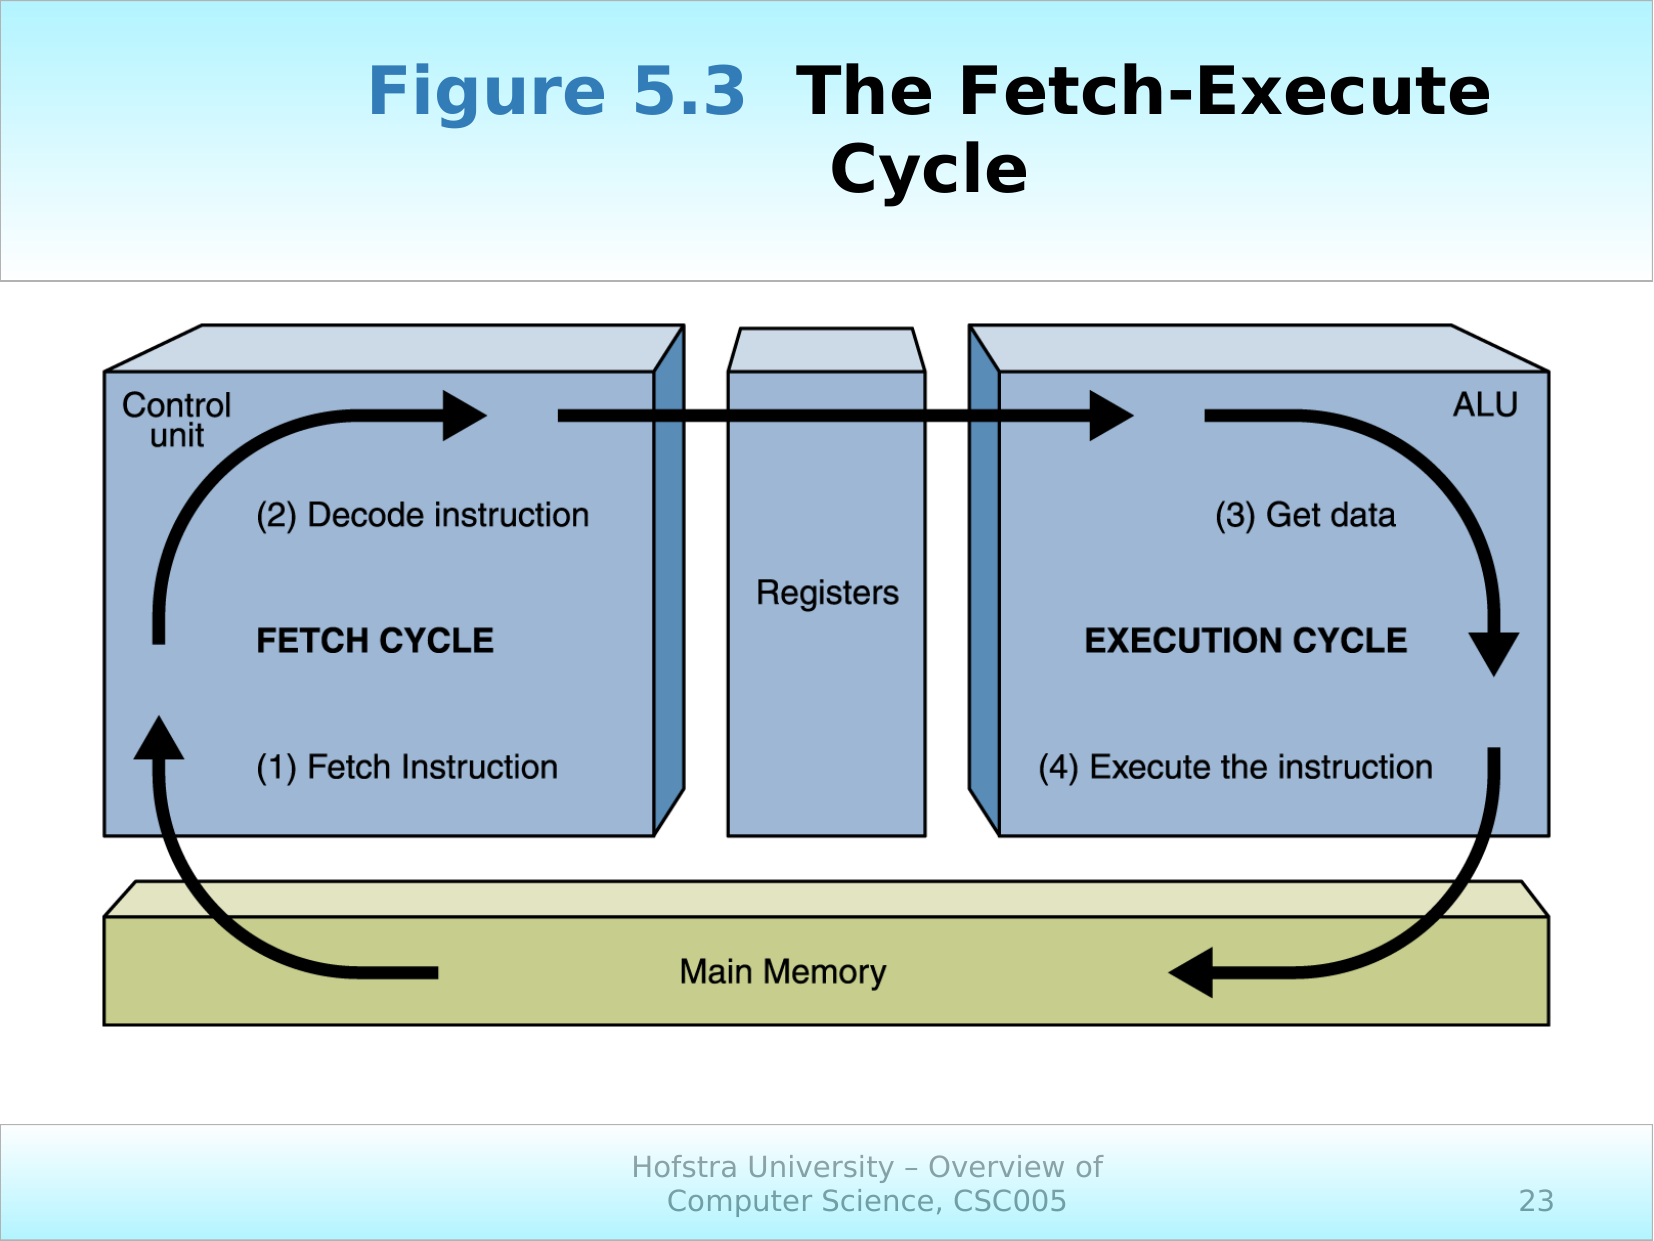

# Figure 5.3 The Fetch-Execute Cycle
23